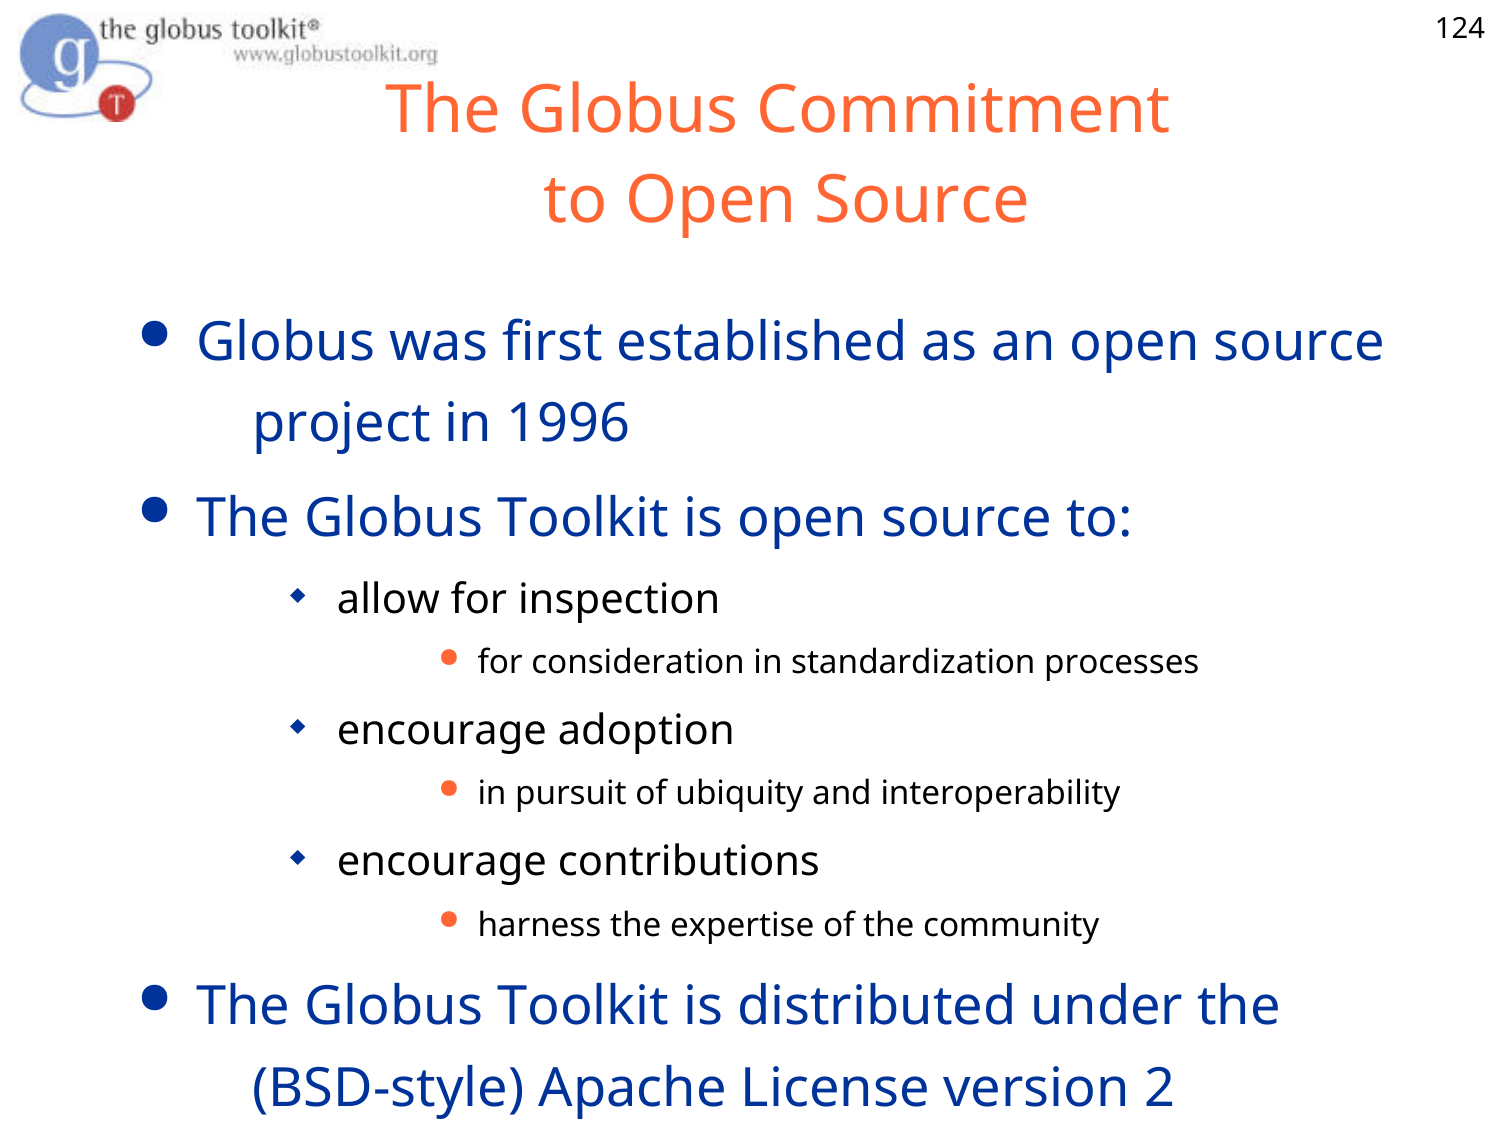

124
# The Globus Commitment to Open Source
Globus was first established as an open source project in 1996
The Globus Toolkit is open source to:
allow for inspection
for consideration in standardization processes
encourage adoption
in pursuit of ubiquity and interoperability
encourage contributions
harness the expertise of the community
The Globus Toolkit is distributed under the (BSD-style) Apache License version 2